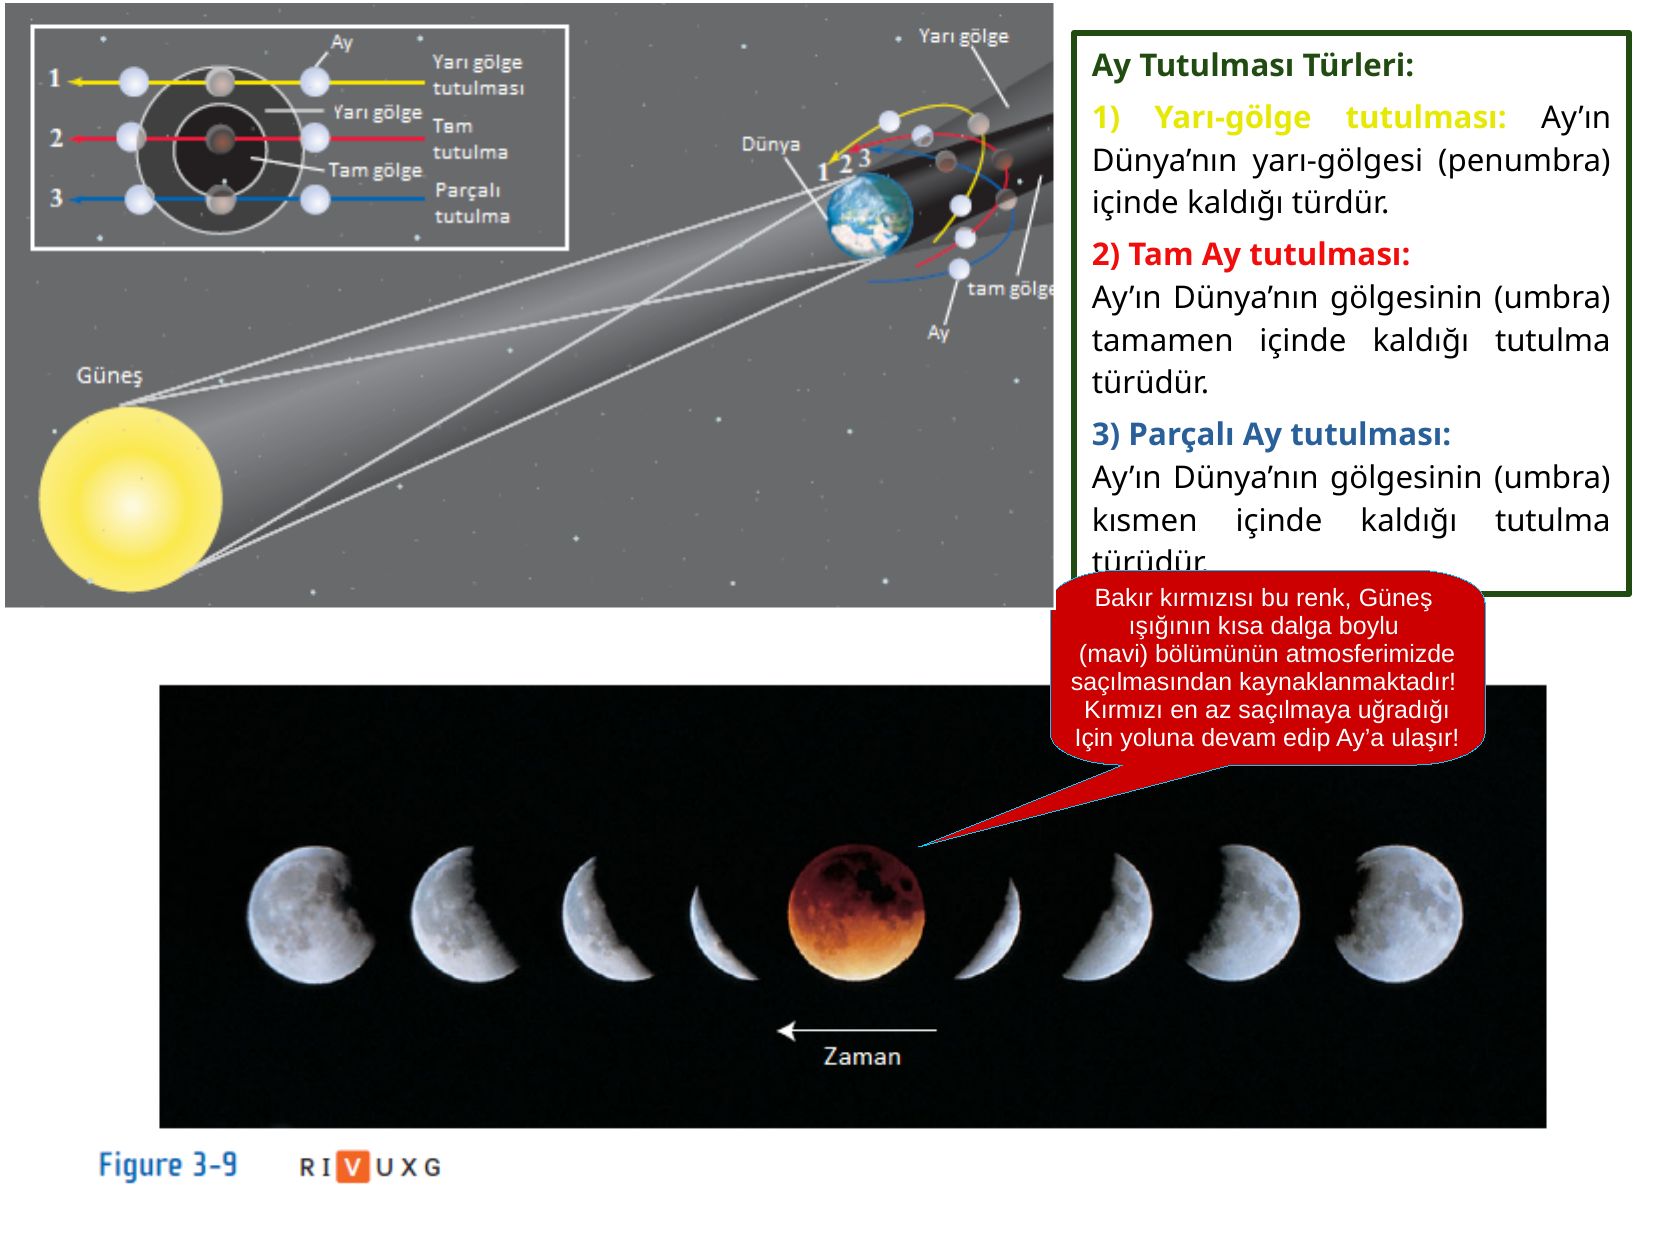

Ay Tutulması Türleri:
1) Yarı-gölge tutulması: Ay’ın Dünya’nın yarı-gölgesi (penumbra) içinde kaldığı türdür.
2) Tam Ay tutulması:
Ay’ın Dünya’nın gölgesinin (umbra) tamamen içinde kaldığı tutulma türüdür.
3) Parçalı Ay tutulması:
Ay’ın Dünya’nın gölgesinin (umbra) kısmen içinde kaldığı tutulma türüdür.
Bakır kırmızısı bu renk, Güneş
ışığının kısa dalga boylu
(mavi) bölümünün atmosferimizde
saçılmasından kaynaklanmaktadır!
Kırmızı en az saçılmaya uğradığı
Için yoluna devam edip Ay’a ulaşır!